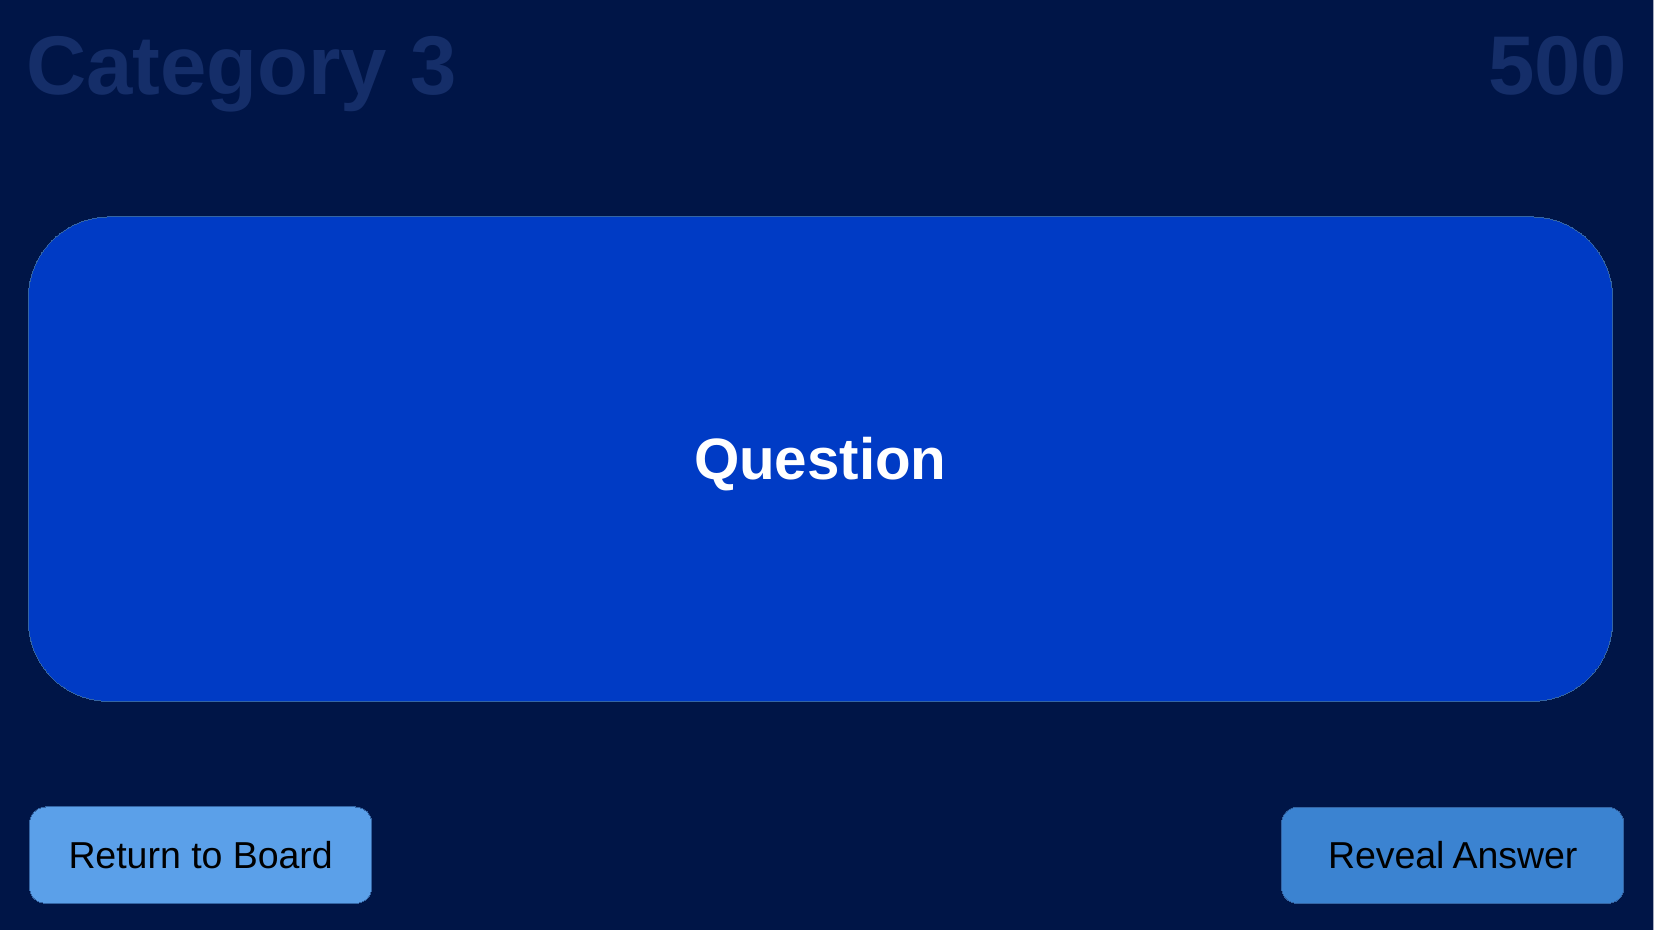

Category 3
500
Question
Return to Board
Reveal Answer